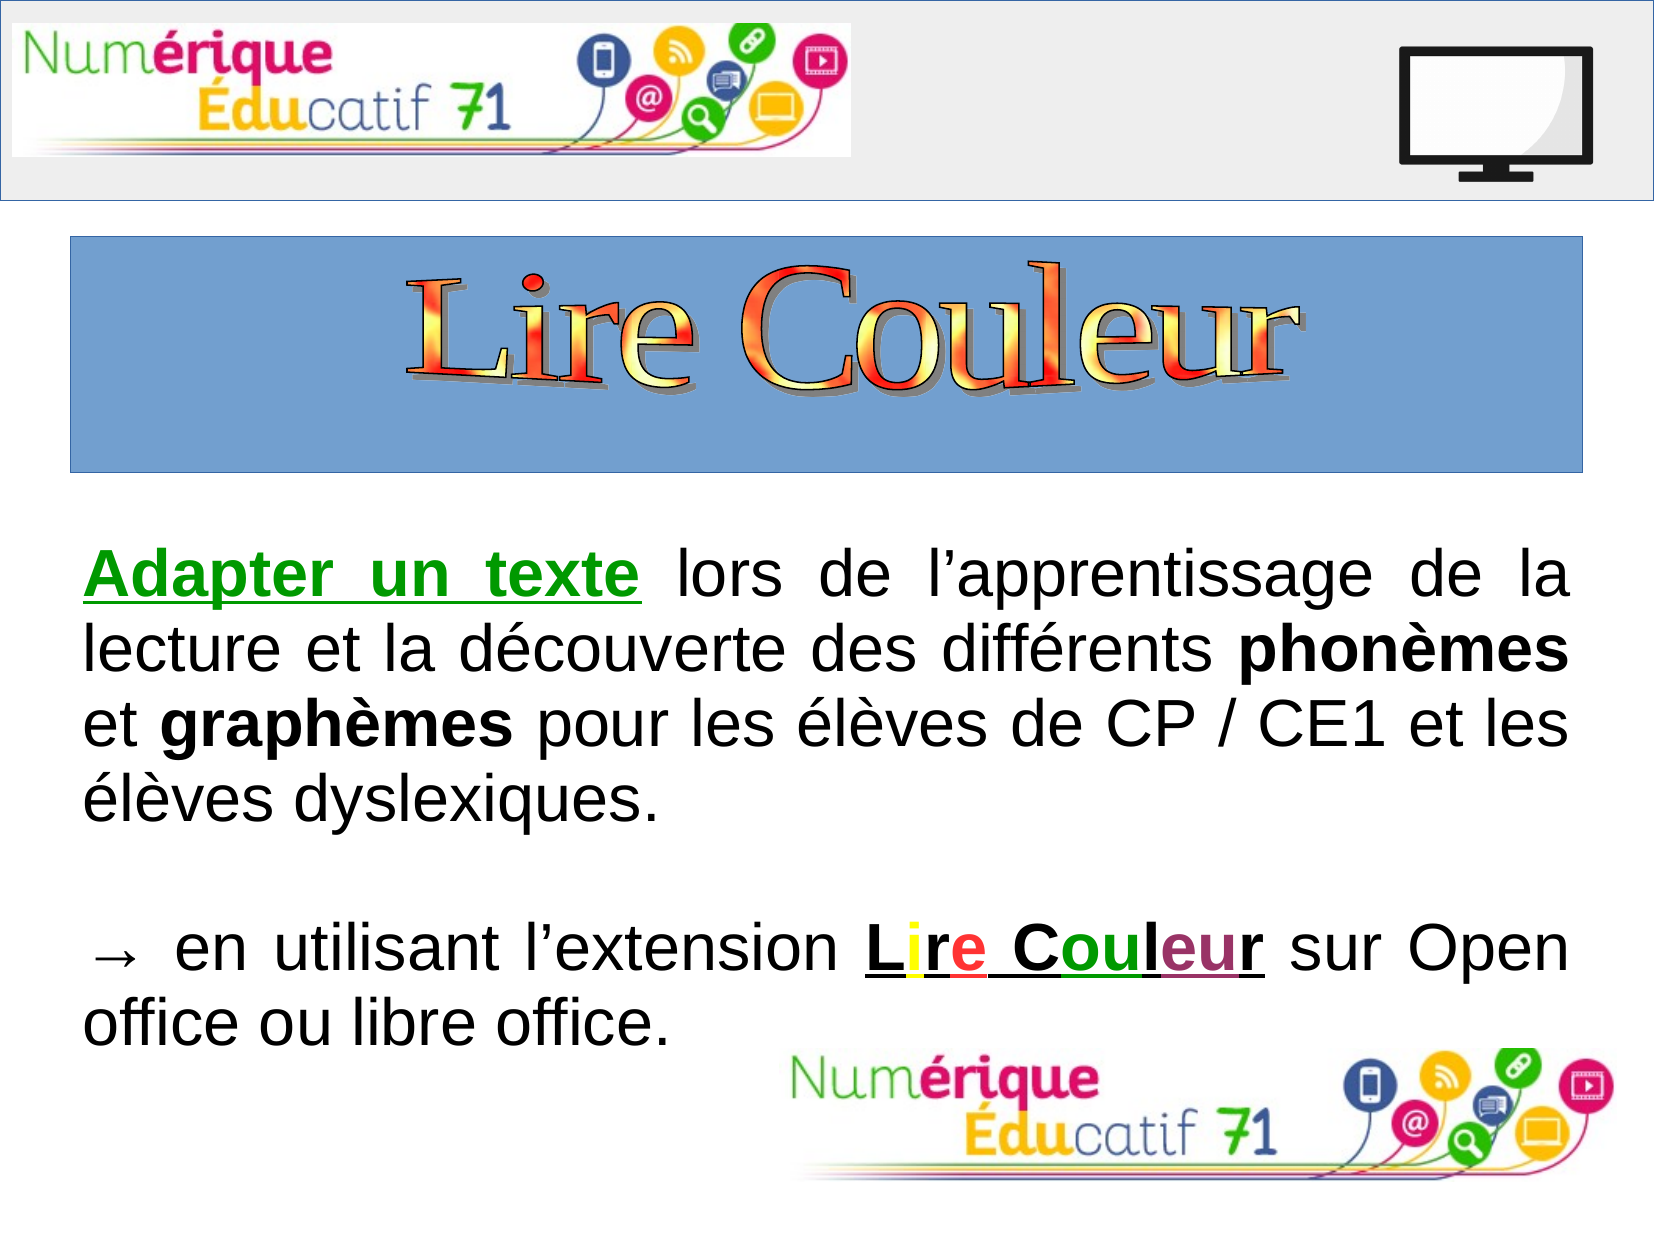

Lire Couleur
# Adapter un texte lors de l’apprentissage de la lecture et la découverte des différents phonèmes et graphèmes pour les élèves de CP / CE1 et les élèves dyslexiques.
→ en utilisant l’extension Lire Couleur sur Open office ou libre office.